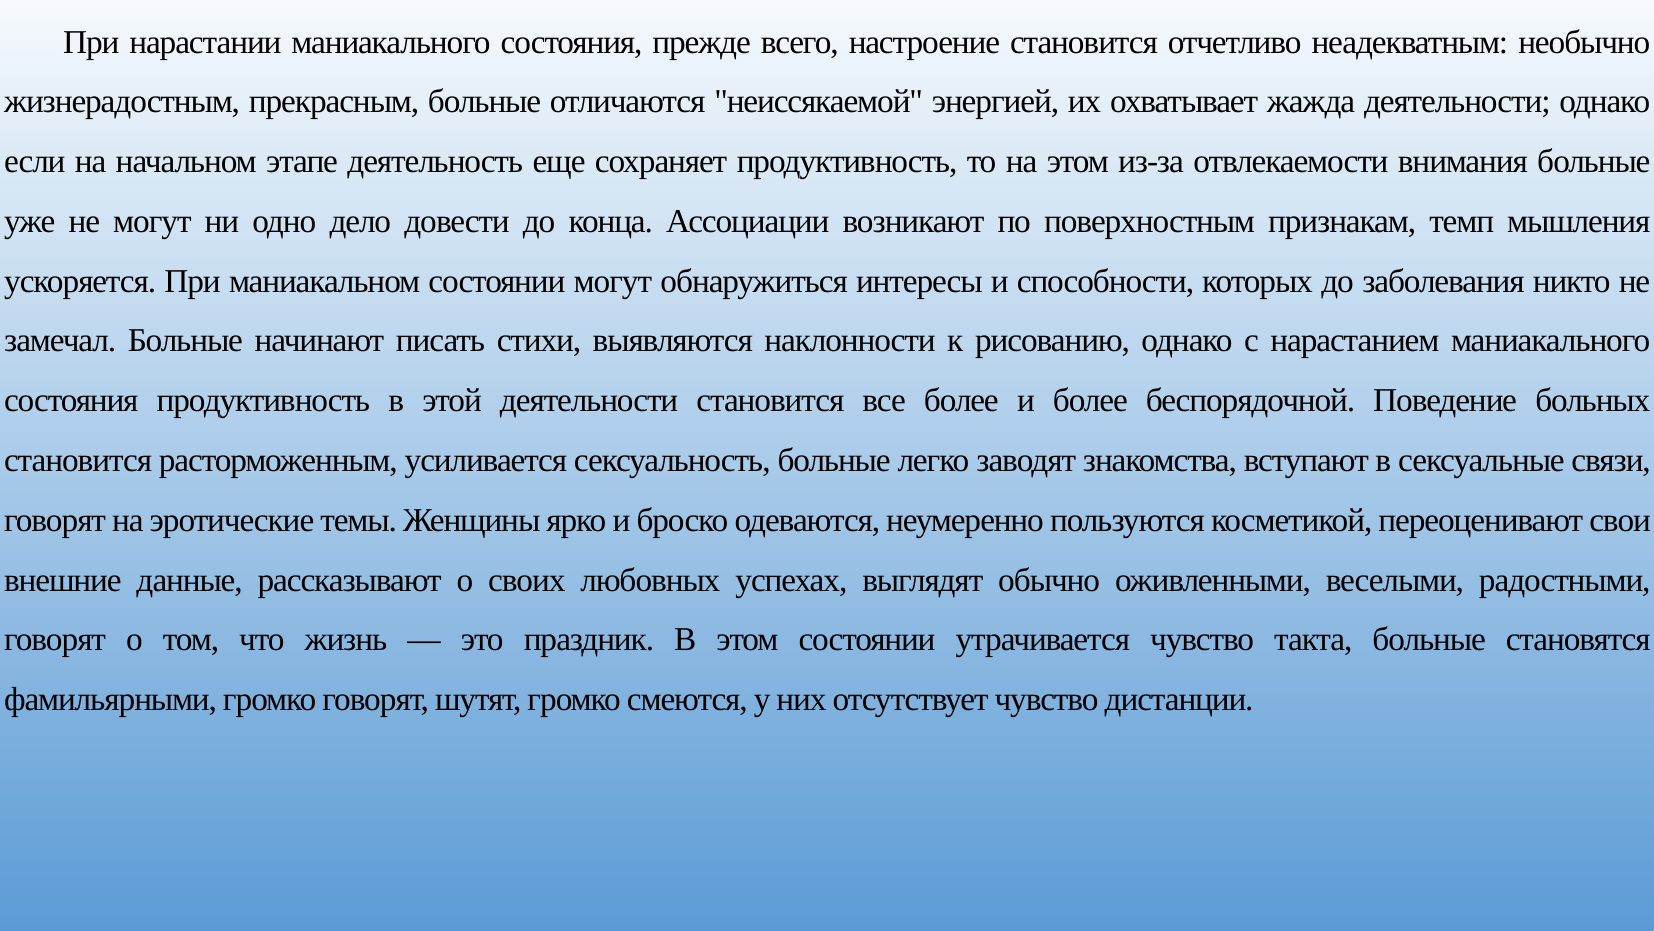

При нарастании маниакального состояния, прежде всего, настроение становится отчетливо неадекватным: необычно жизнерадостным, прекрасным, больные отличаются "неиссякаемой" энергией, их охватывает жажда деятельности; однако если на начальном этапе деятельность еще сохраняет продуктивность, то на этом из-за отвлекаемости внимания больные уже не могут ни одно дело довести до конца. Ассоциации возникают по поверхностным признакам, темп мышления ускоряется. При маниакальном состоянии могут обнаружиться интересы и способности, которых до заболевания никто не замечал. Больные начинают писать стихи, выявляются наклонности к рисованию, однако с нарастанием маниакального состояния продуктивность в этой деятельности становится все более и более беспорядочной. Поведение больных становится расторможенным, усиливается сексуальность, больные легко заводят знакомства, вступают в сексуальные связи, говорят на эротические темы. Женщины ярко и броско одеваются, неумеренно пользуются косметикой, переоценивают свои внешние данные, рассказывают о своих любовных успехах, выглядят обычно оживленными, веселыми, радостными, говорят о том, что жизнь — это праздник. В этом состоянии утрачивается чувство такта, больные становятся фамильярными, громко говорят, шутят, громко смеются, у них отсутствует чувство дистанции.
#